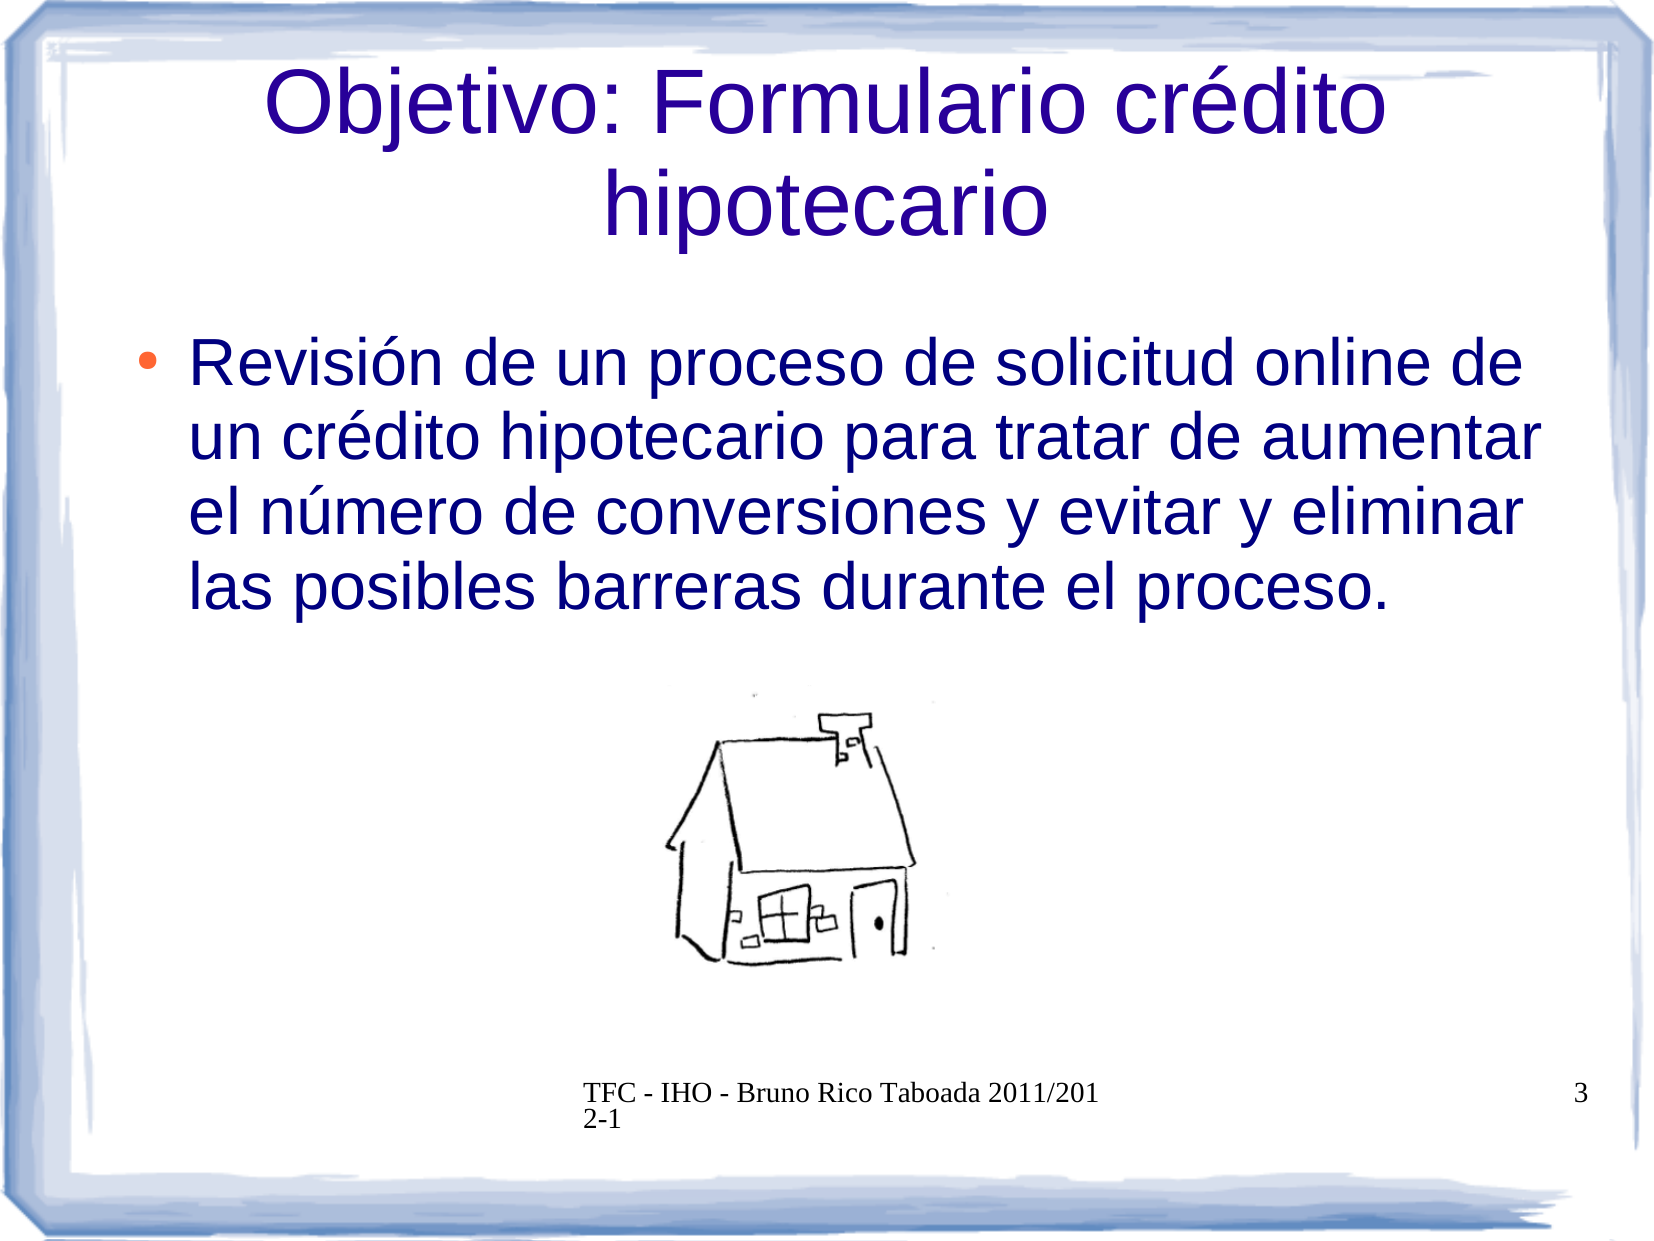

# Objetivo: Formulario crédito hipotecario
Revisión de un proceso de solicitud online de un crédito hipotecario para tratar de aumentar el número de conversiones y evitar y eliminar las posibles barreras durante el proceso.
TFC - IHO - Bruno Rico Taboada 2011/2012-1
3